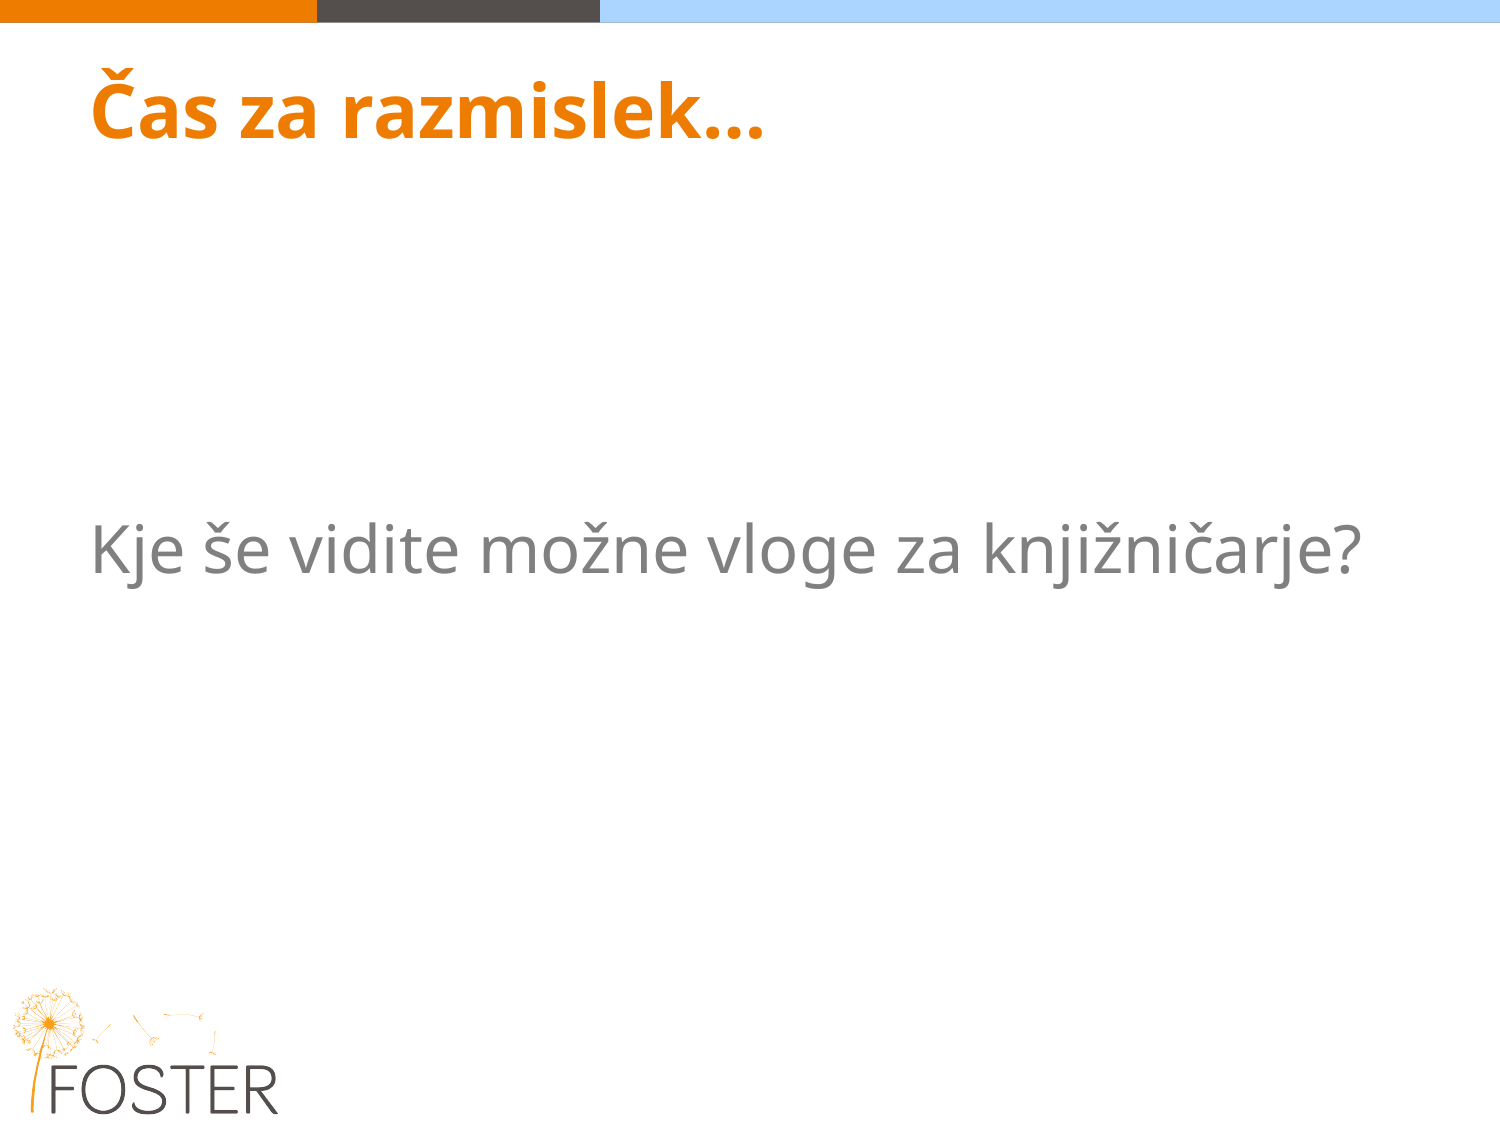

# Čas za razmislek…
Kje še vidite možne vloge za knjižničarje?